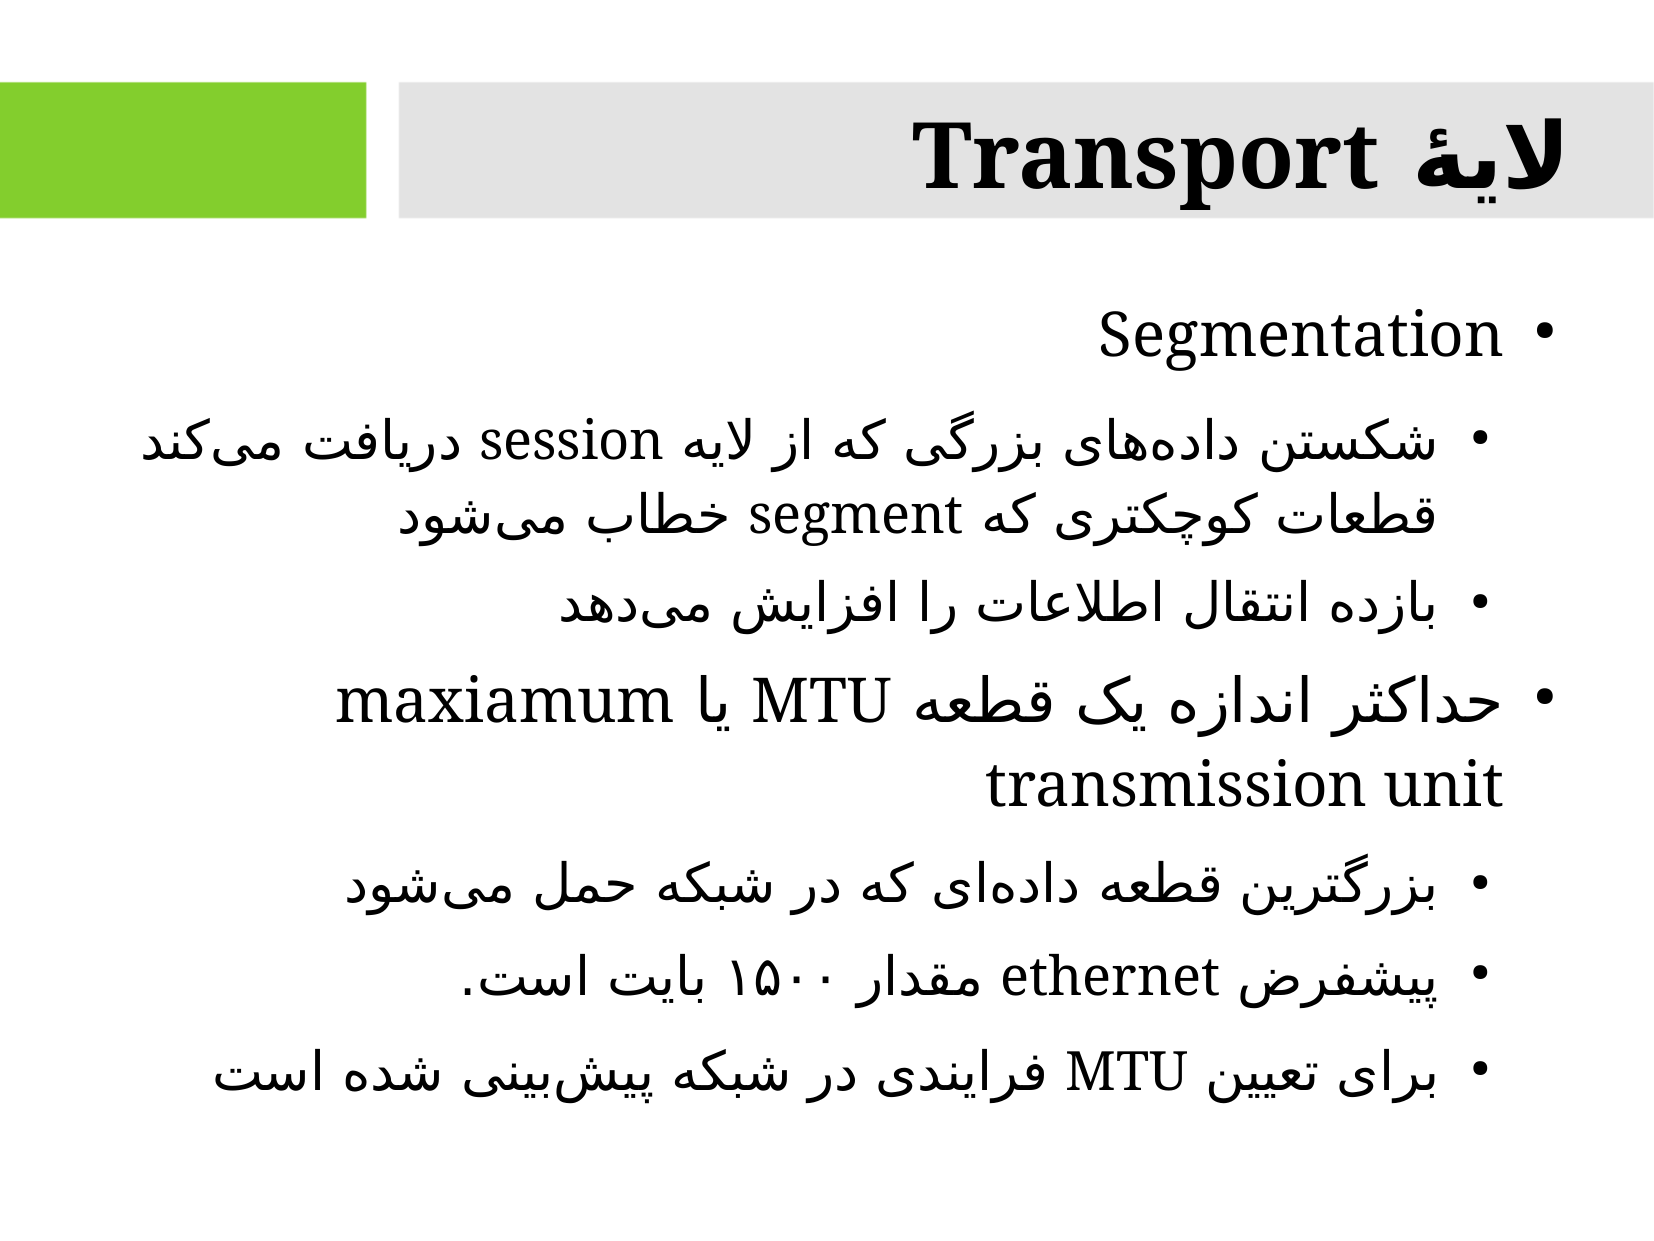

# لایهٔ Transport
Segmentation
شکستن داده‌های بزرگی که از لایه session دریافت می‌کند قطعات کوچکتری که segment خطاب می‌شود
بازده انتقال اطلاعات را افزایش می‌دهد
حداکثر اندازه یک قطعه MTU یا maxiamum transmission unit
بزرگترین قطعه داده‌ای که در شبکه حمل می‌شود
پیشفرض ethernet مقدار ۱۵۰۰ بایت است.
برای تعیین MTU فرایندی در شبکه پیش‌بینی شده است